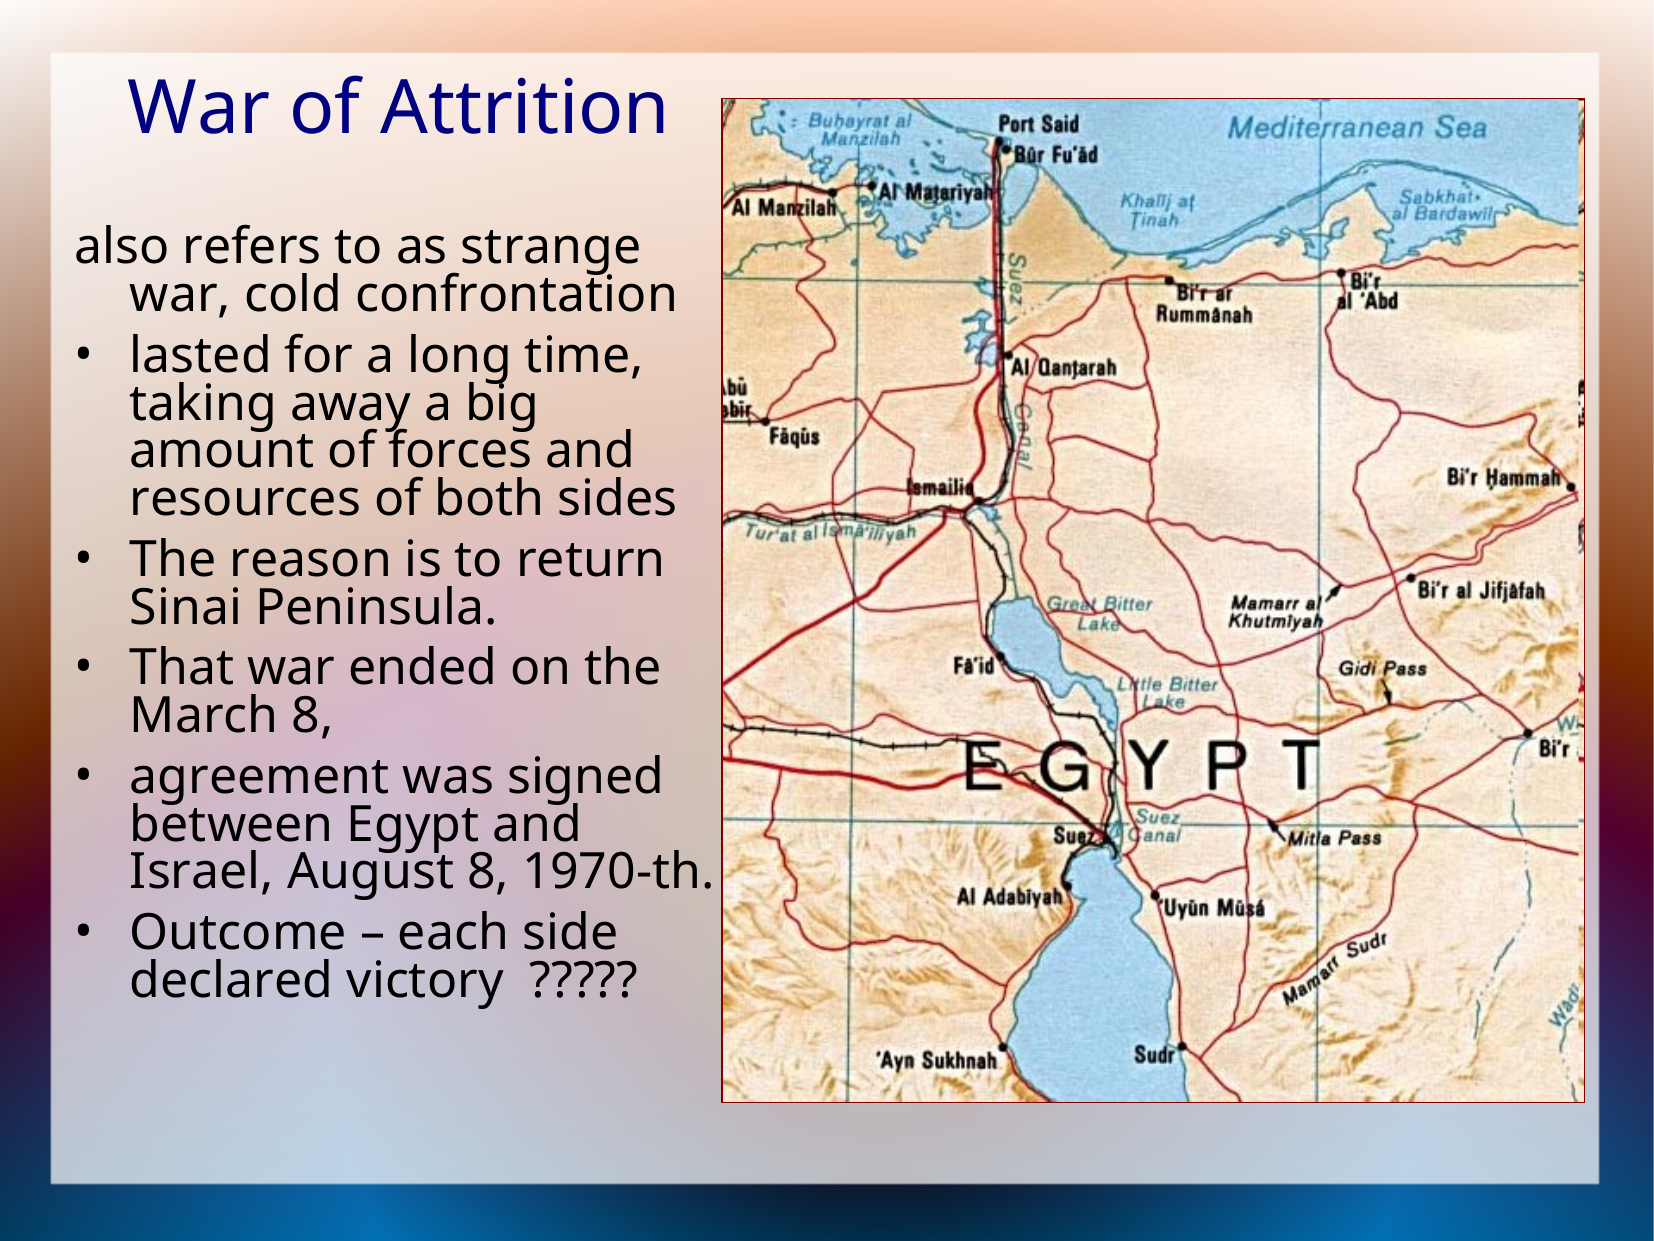

# War of Attrition
also refers to as strange war, cold confrontation
lasted for a long time, taking away a big amount of forces and resources of both sides
The reason is to return Sinai Peninsula.
That war ended on the March 8,
agreement was signed between Egypt and Israel, August 8, 1970-th.
Outcome – each side declared victory ?????